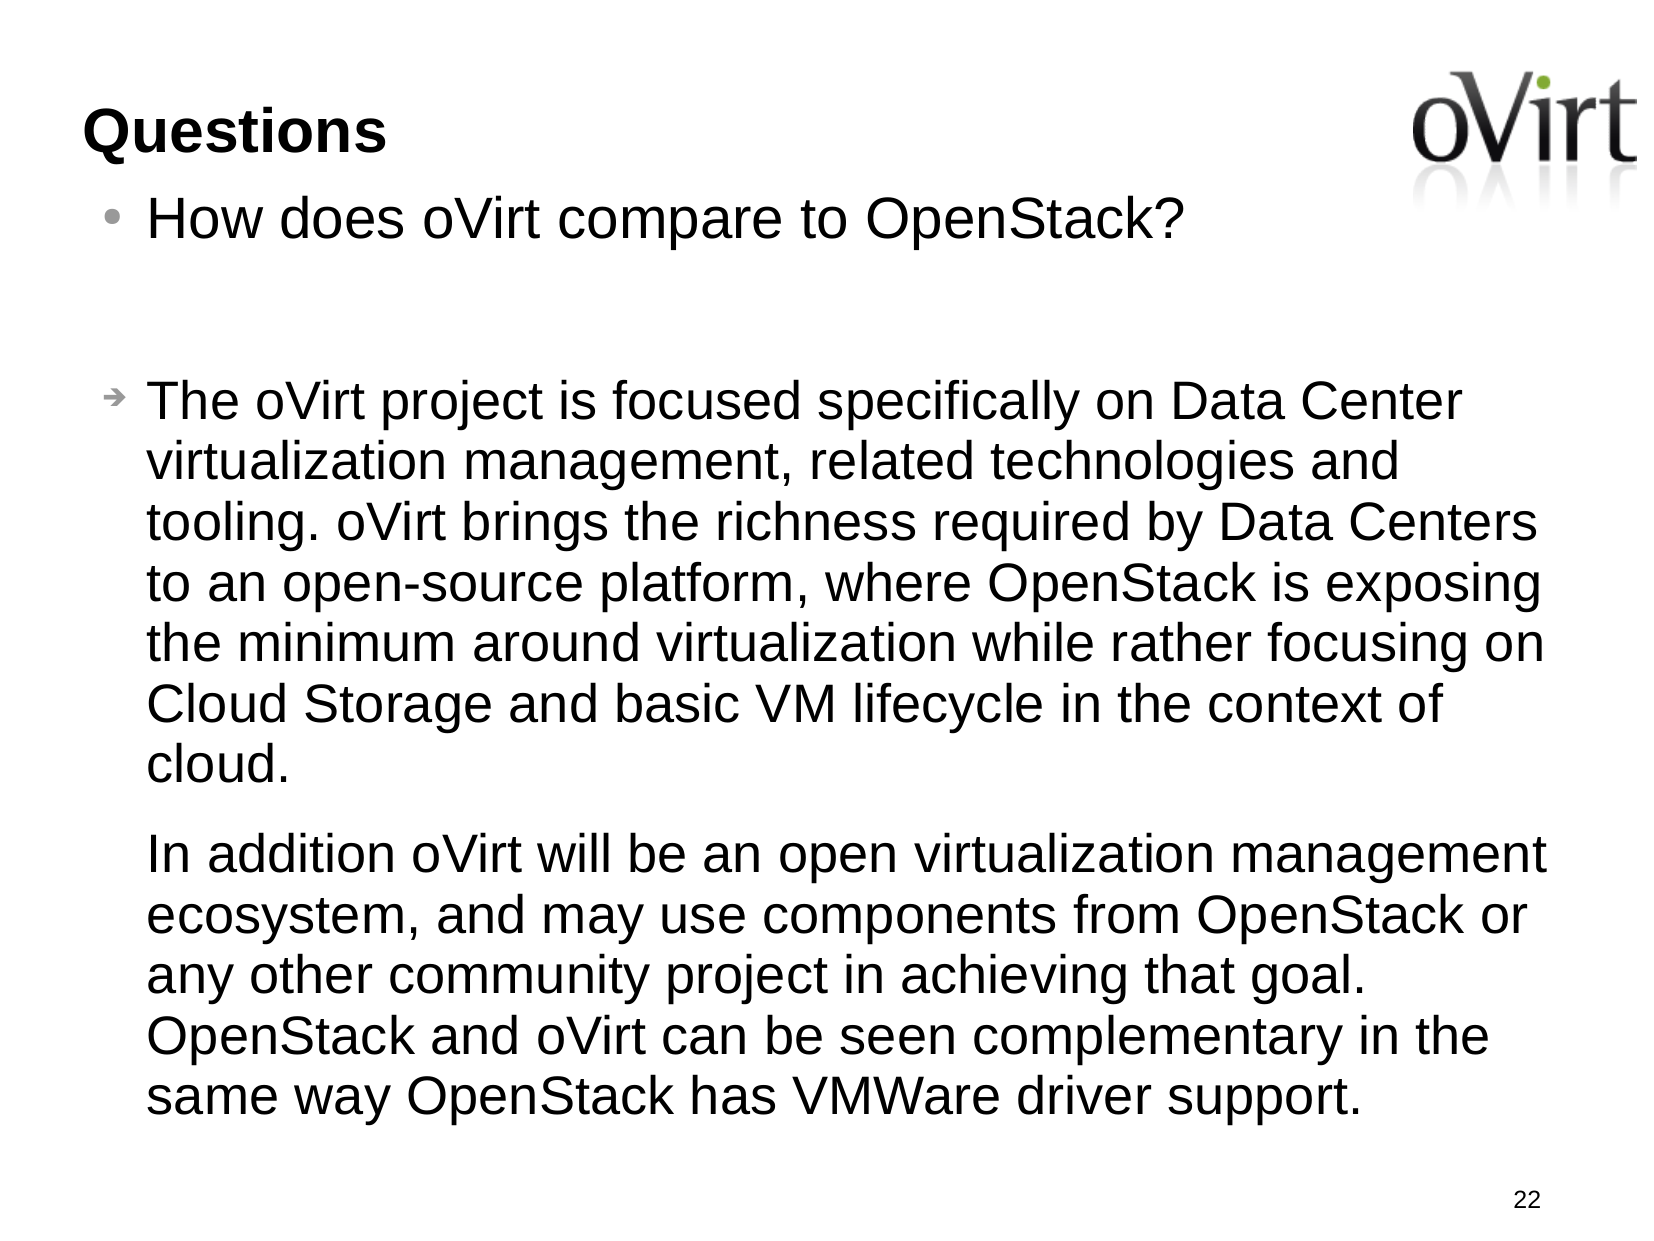

# Questions
How does oVirt compare to OpenStack?
The oVirt project is focused specifically on Data Center virtualization management, related technologies and tooling. oVirt brings the richness required by Data Centers to an open-source platform, where OpenStack is exposing the minimum around virtualization while rather focusing on Cloud Storage and basic VM lifecycle in the context of cloud.
In addition oVirt will be an open virtualization management ecosystem, and may use components from OpenStack or any other community project in achieving that goal. OpenStack and oVirt can be seen complementary in the same way OpenStack has VMWare driver support.